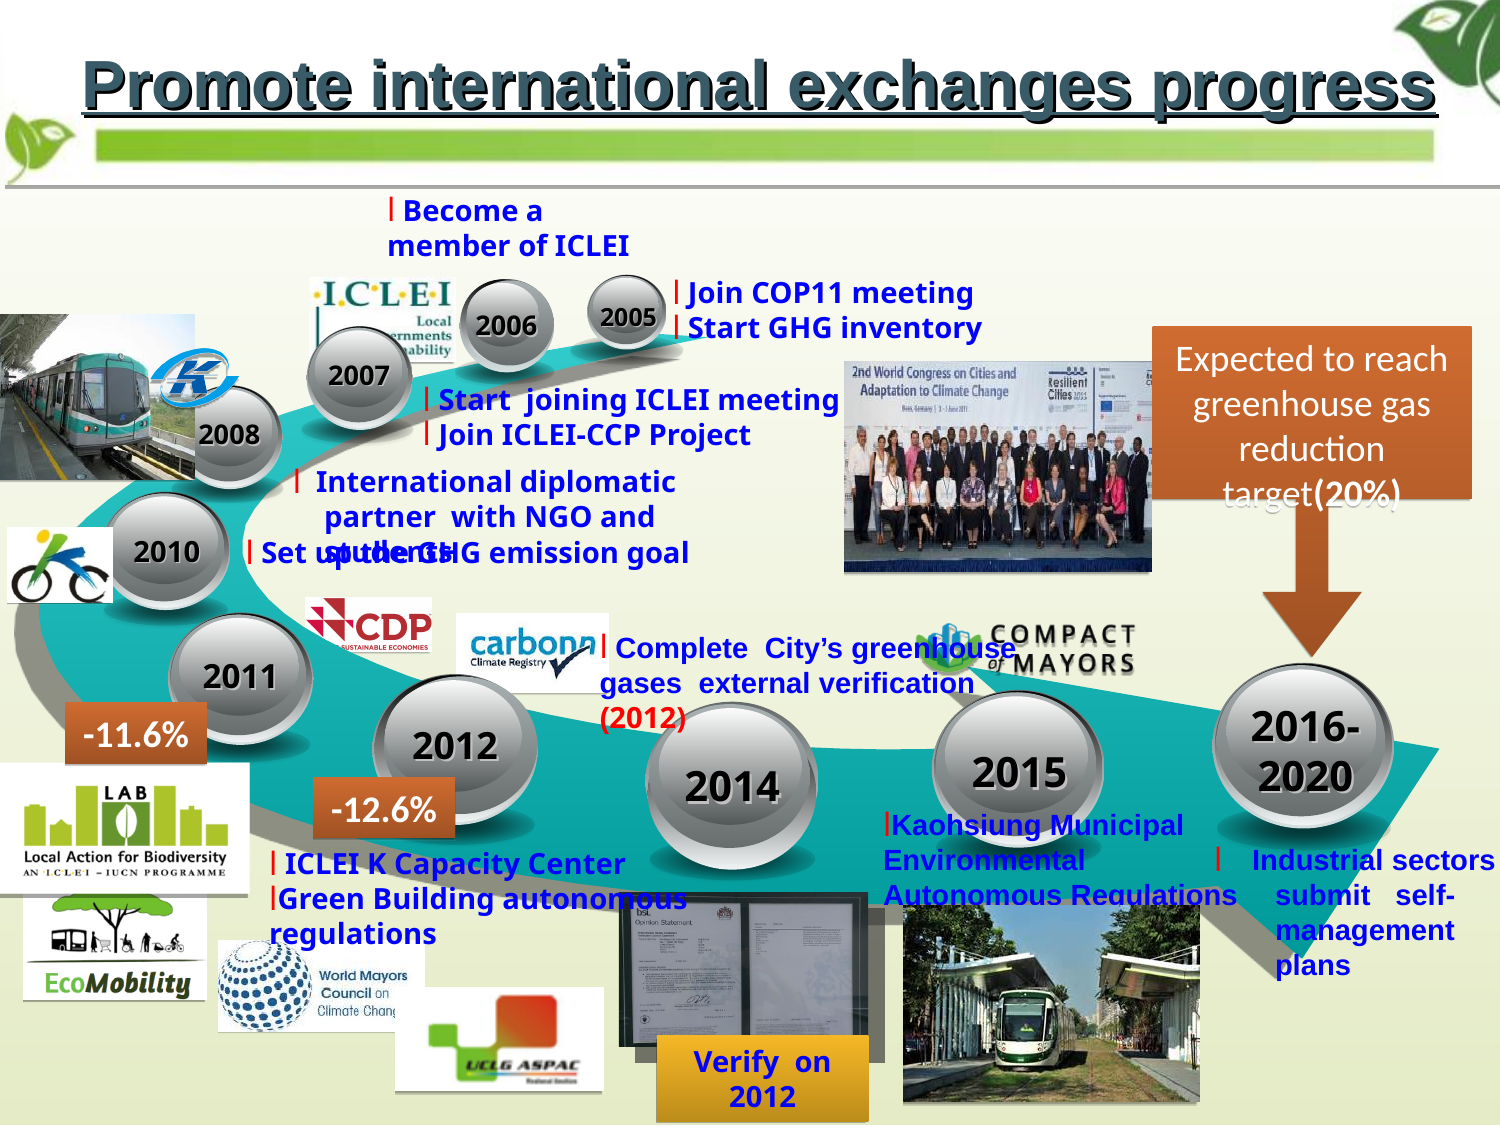

Promote international exchanges progress
 Become a member of ICLEI
 Join COP11 meeting
 Start GHG inventory
2005
2006
2007
Expected to reach greenhouse gas reduction target(20%)
 Start joining ICLEI meeting
 Join ICLEI-CCP Project
2008
 International diplomatic partner with NGO and students
2010
 Set up the GHG emission goal
2011
 Complete City’s greenhouse gases external verification (2012)
2016-2020
2012
2015
2014
-11.6%
-12.6%
Kaohsiung Municipal Environmental Autonomous Regulations
 Industrial sectors submit self-management plans
 ICLEI K Capacity Center
Green Building autonomous regulations
Verify on 2012
5